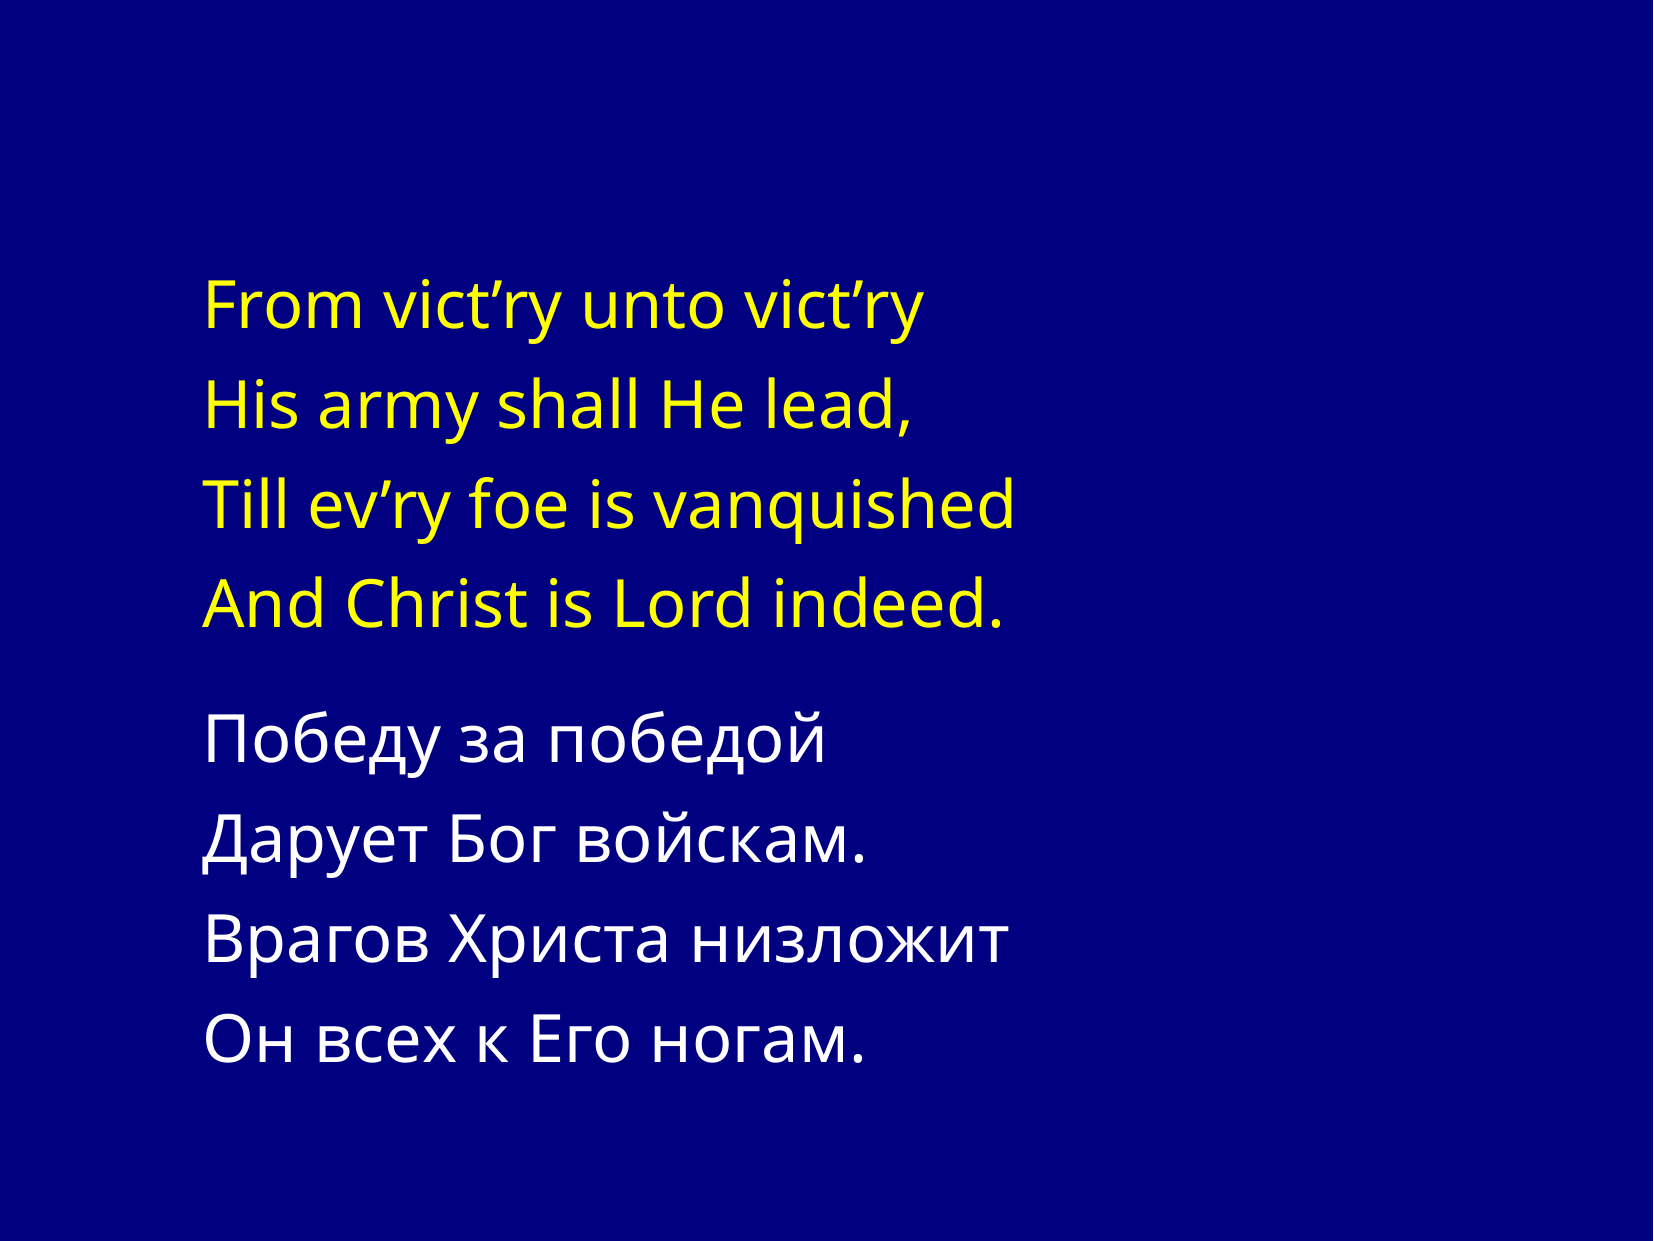

From vict’ry unto vict’ry
	His army shall He lead,
	Till ev’ry foe is vanquished
	And Christ is Lord indeed.
	Победу за победой
	Дарует Бог войскам.
	Врагов Христа низложит
	Он всех к Его ногам.